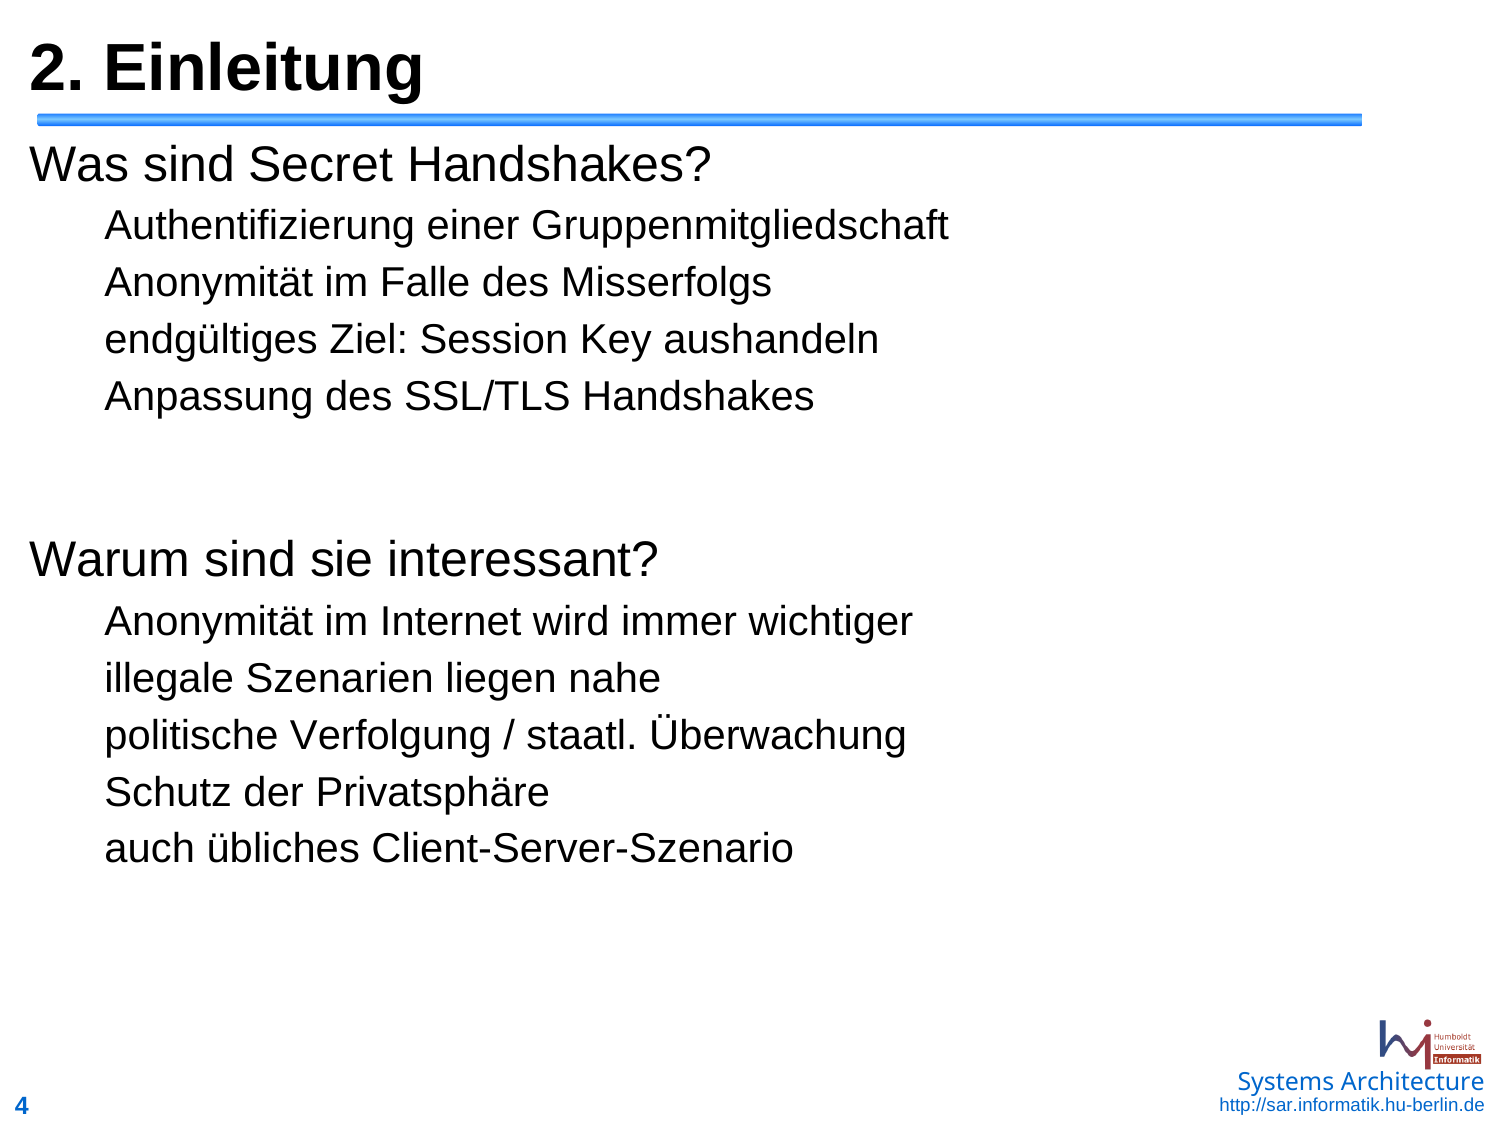

# 2. Einleitung
Was sind Secret Handshakes?
Authentifizierung einer Gruppenmitgliedschaft
Anonymität im Falle des Misserfolgs
endgültiges Ziel: Session Key aushandeln
Anpassung des SSL/TLS Handshakes
Warum sind sie interessant?
Anonymität im Internet wird immer wichtiger
illegale Szenarien liegen nahe
politische Verfolgung / staatl. Überwachung
Schutz der Privatsphäre
auch übliches Client-Server-Szenario